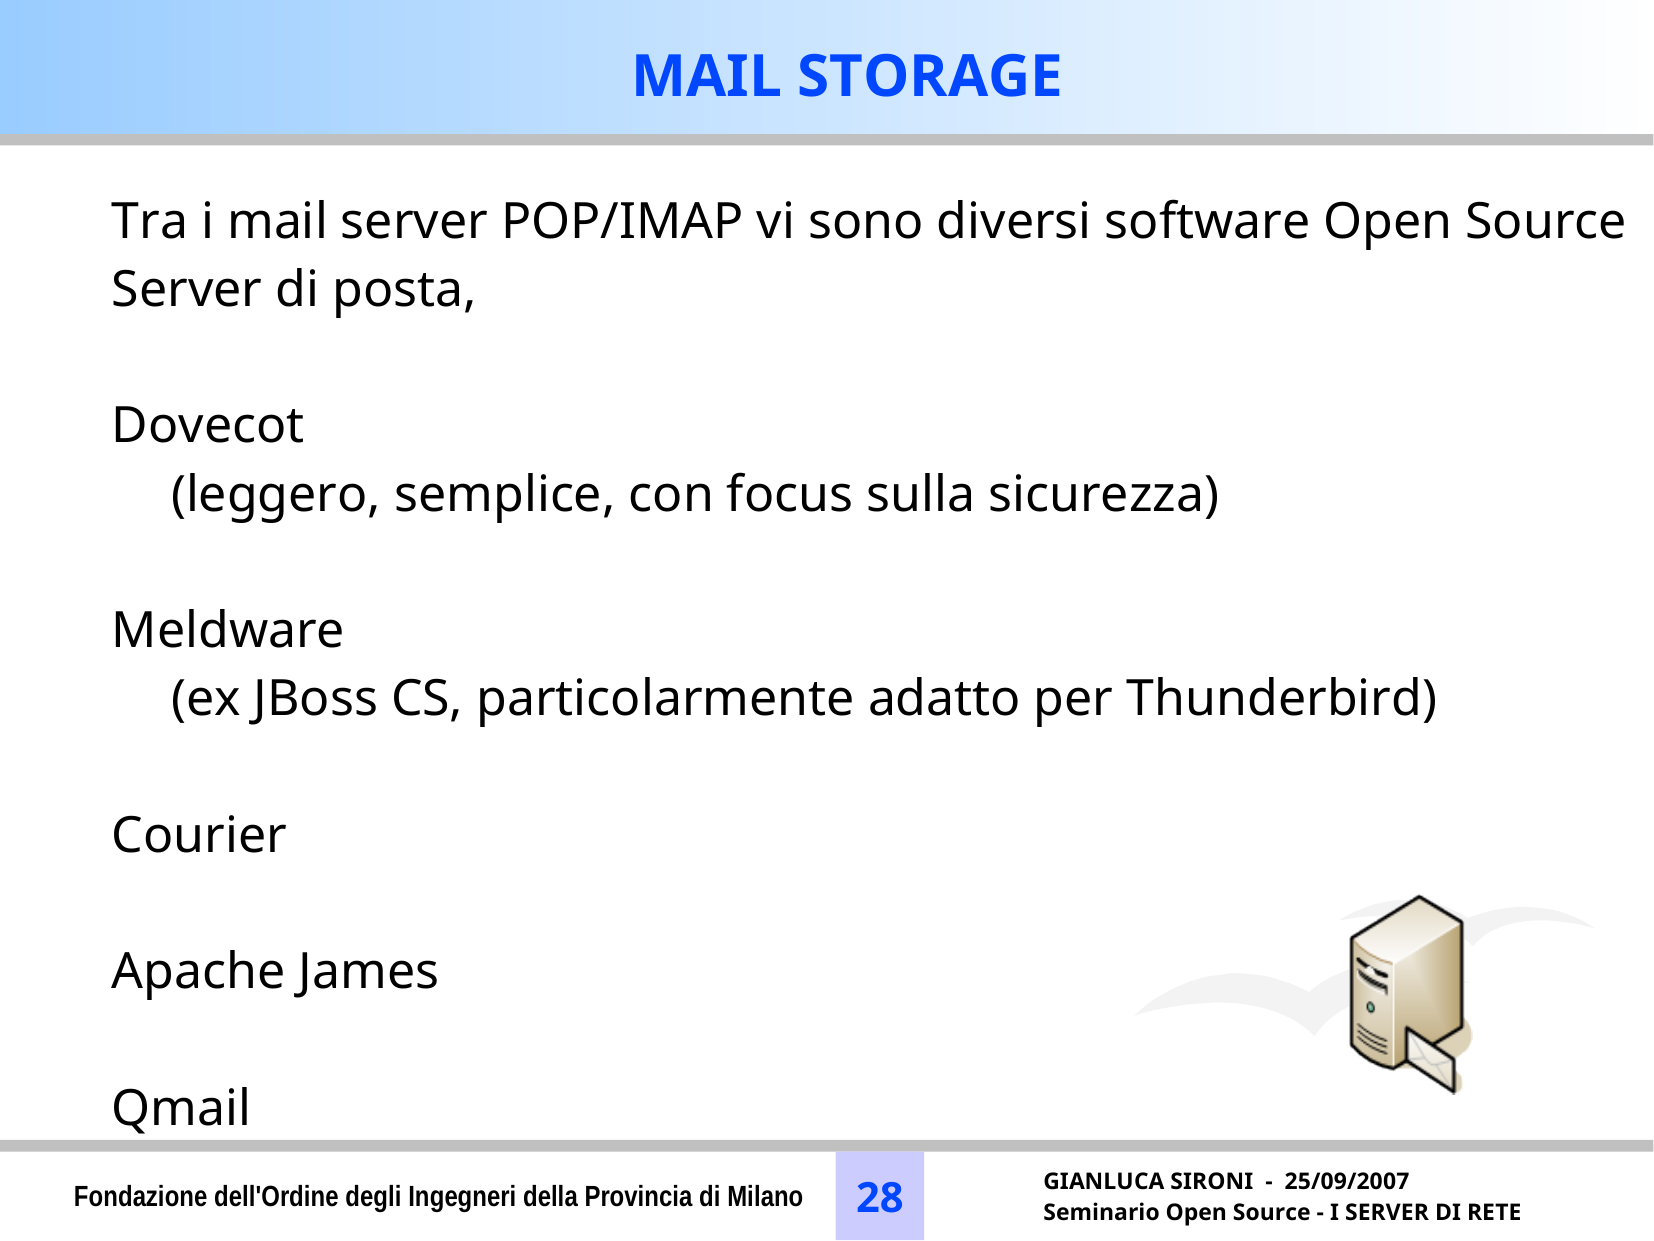

# MAIL STORAGE
Tra i mail server POP/IMAP vi sono diversi software Open Source Server di posta,
Dovecot
(leggero, semplice, con focus sulla sicurezza)
Meldware
(ex JBoss CS, particolarmente adatto per Thunderbird)
Courier
Apache James
Qmail